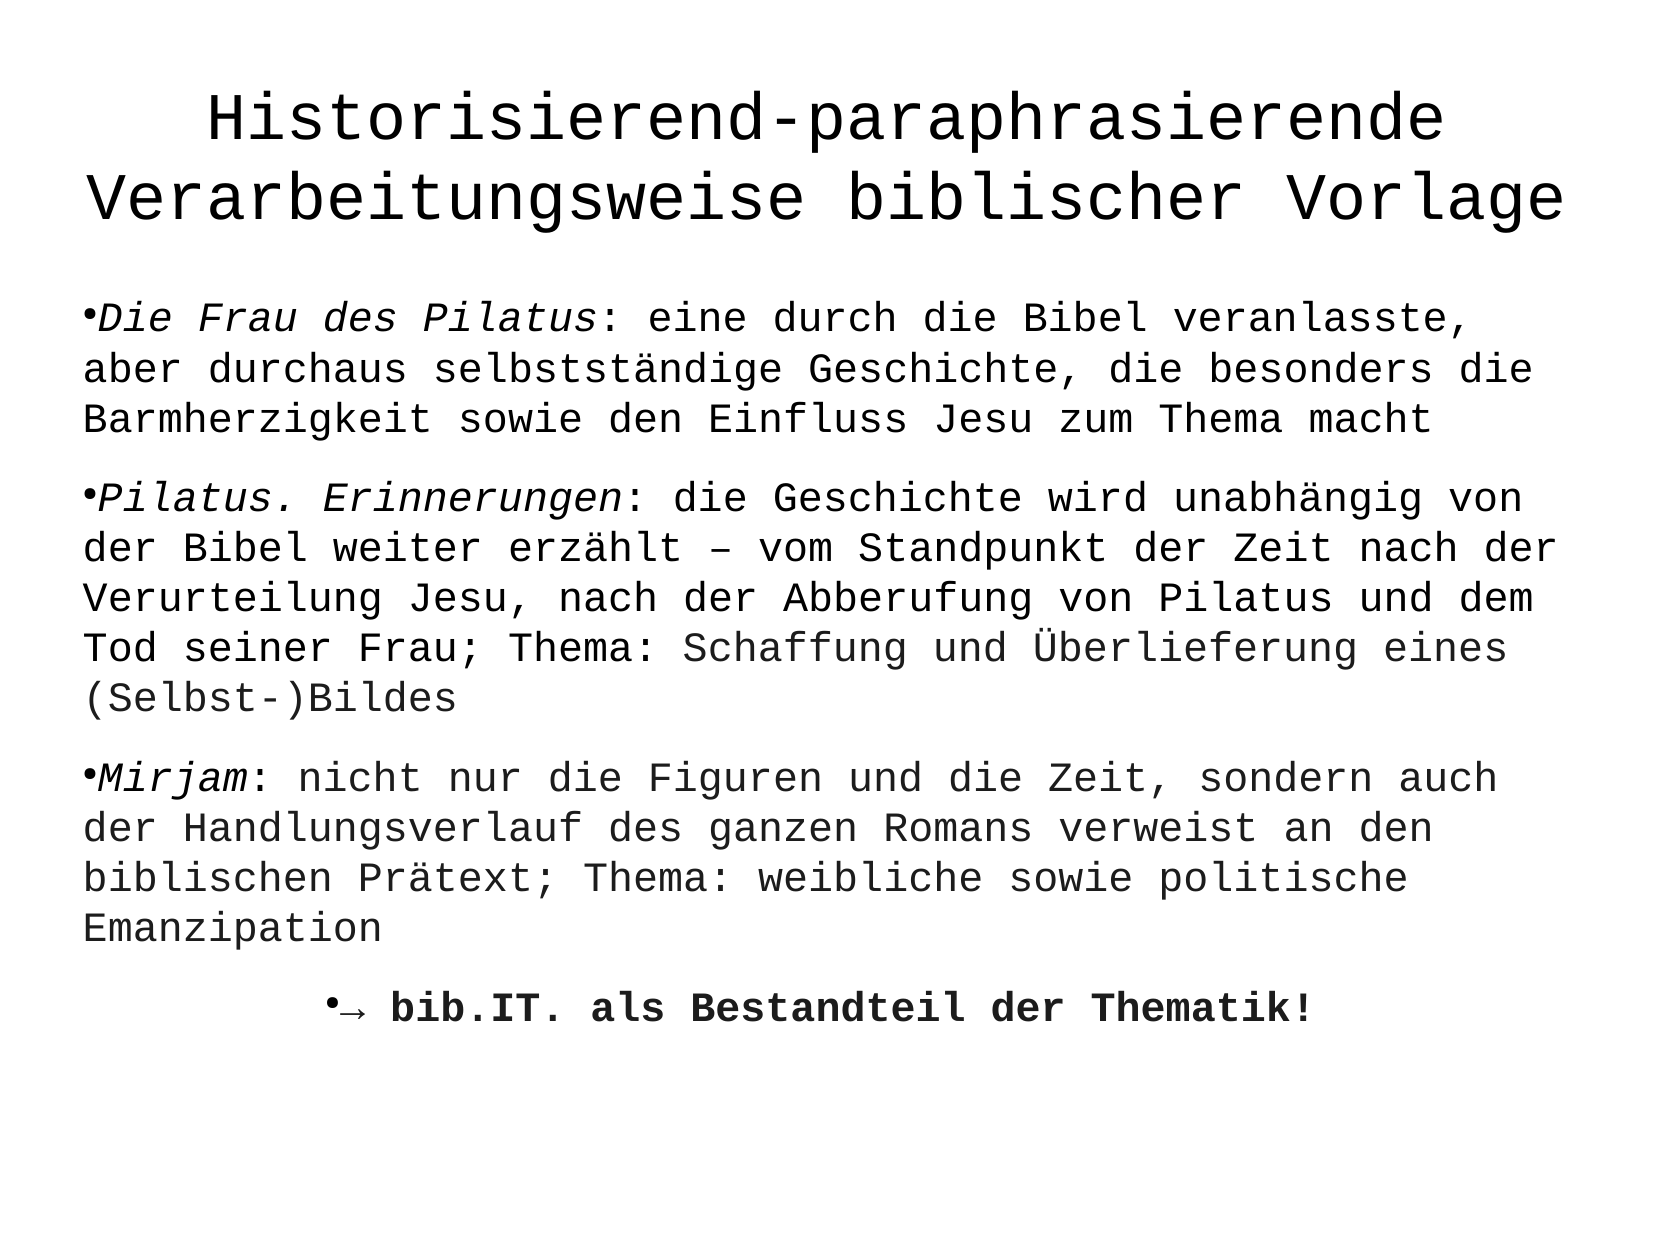

# Historisierend-paraphrasierende Verarbeitungsweise biblischer Vorlage
Die Frau des Pilatus: eine durch die Bibel veranlasste, aber durchaus selbstständige Geschichte, die besonders die Barmherzigkeit sowie den Einfluss Jesu zum Thema macht
Pilatus. Erinnerungen: die Geschichte wird unabhängig von der Bibel weiter erzählt – vom Standpunkt der Zeit nach der Verurteilung Jesu, nach der Abberufung von Pilatus und dem Tod seiner Frau; Thema: Schaffung und Überlieferung eines (Selbst-)Bildes
Mirjam: nicht nur die Figuren und die Zeit, sondern auch der Handlungsverlauf des ganzen Romans verweist an den biblischen Prätext; Thema: weibliche sowie politische Emanzipation
→ bib.IT. als Bestandteil der Thematik!